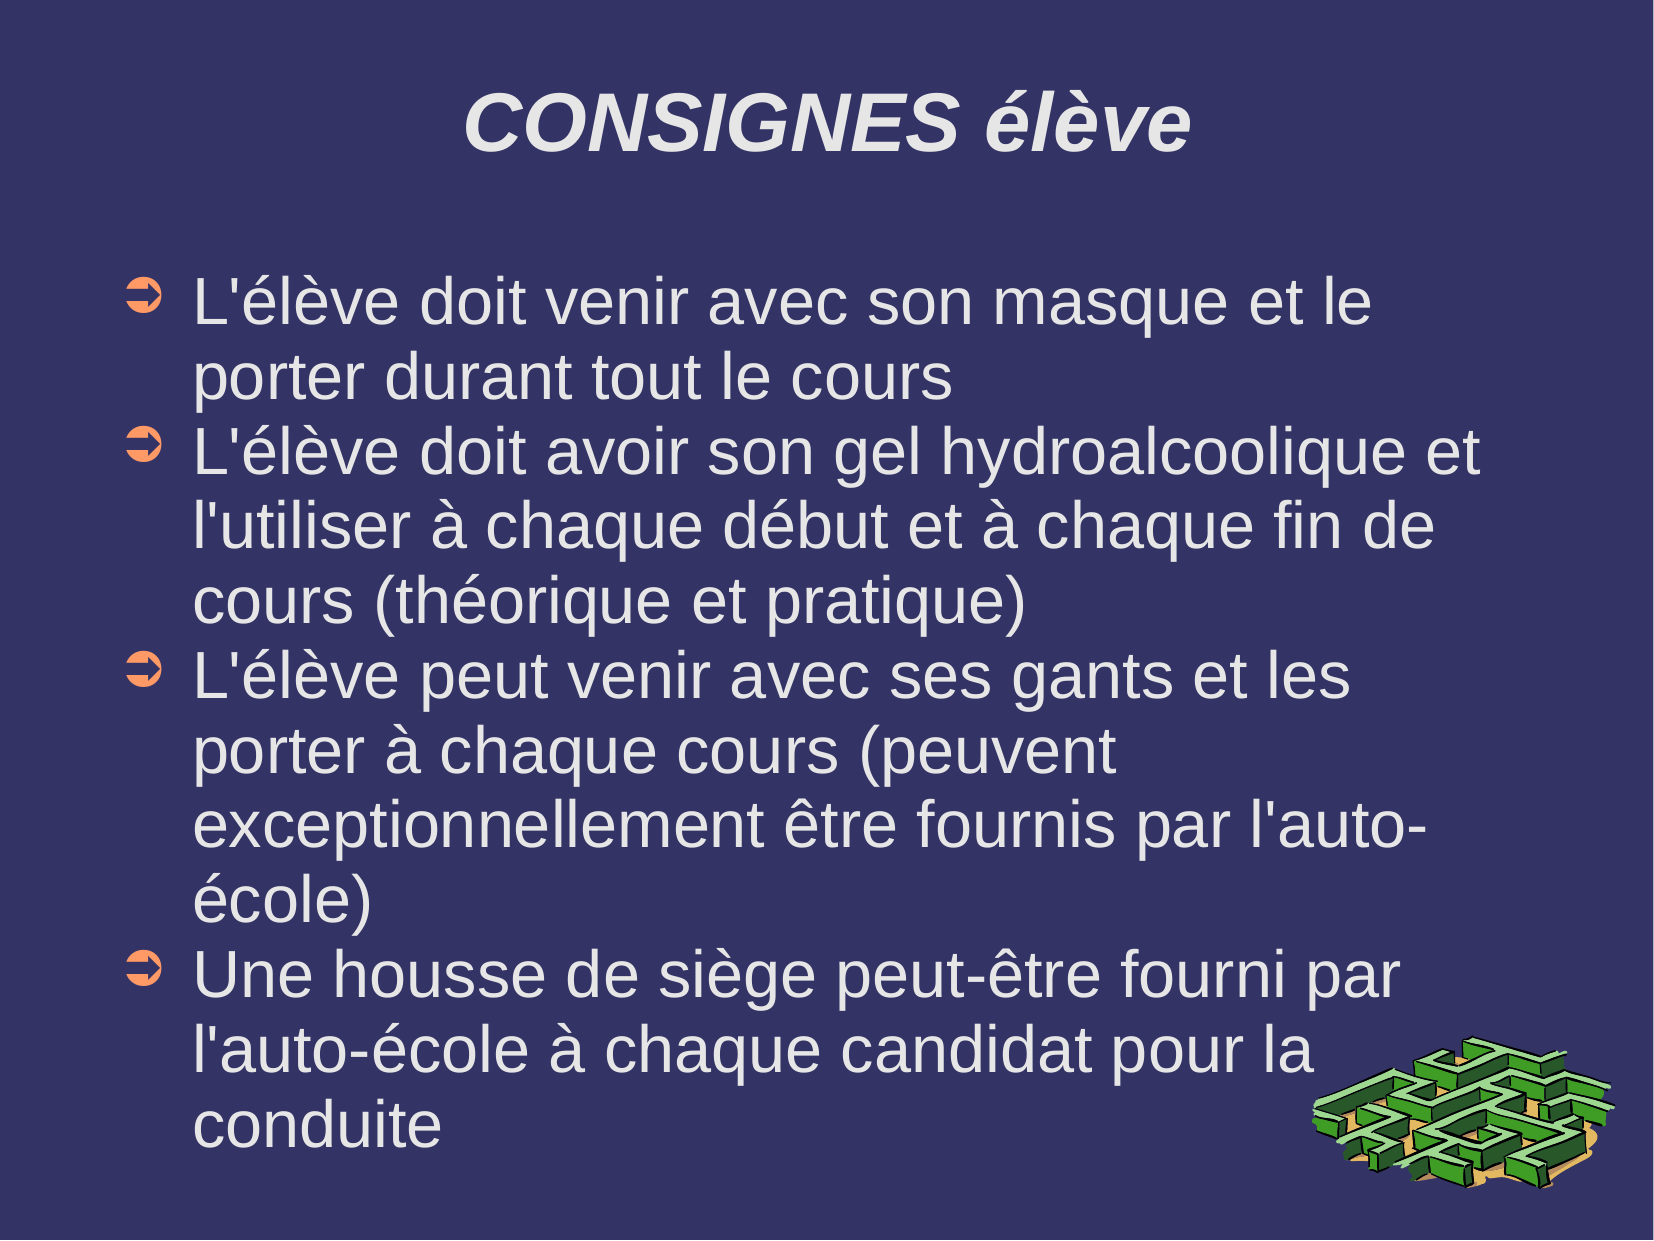

# CONSIGNES élève
L'élève doit venir avec son masque et le porter durant tout le cours
L'élève doit avoir son gel hydroalcoolique et l'utiliser à chaque début et à chaque fin de cours (théorique et pratique)
L'élève peut venir avec ses gants et les porter à chaque cours (peuvent exceptionnellement être fournis par l'auto-école)
Une housse de siège peut-être fourni par l'auto-école à chaque candidat pour la conduite